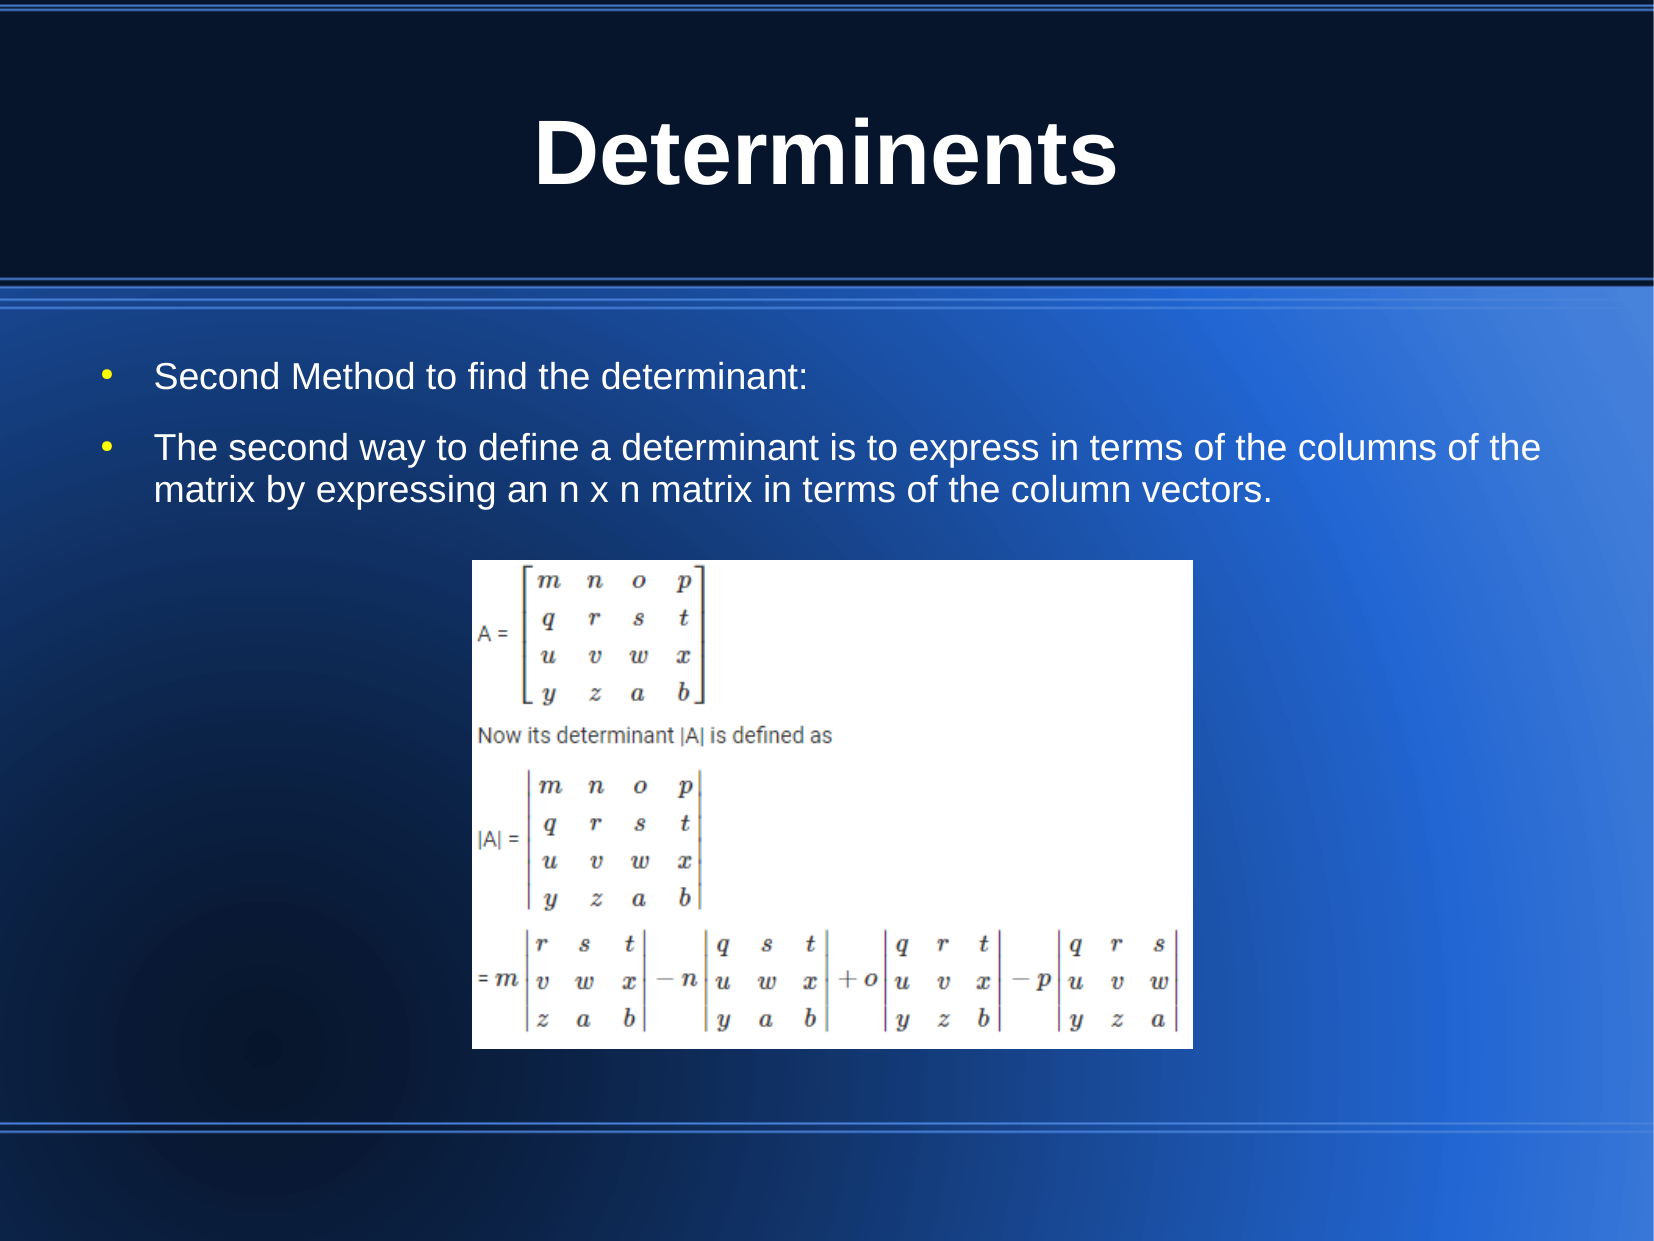

# Determinents
Second Method to find the determinant:
The second way to define a determinant is to express in terms of the columns of the matrix by expressing an n x n matrix in terms of the column vectors.